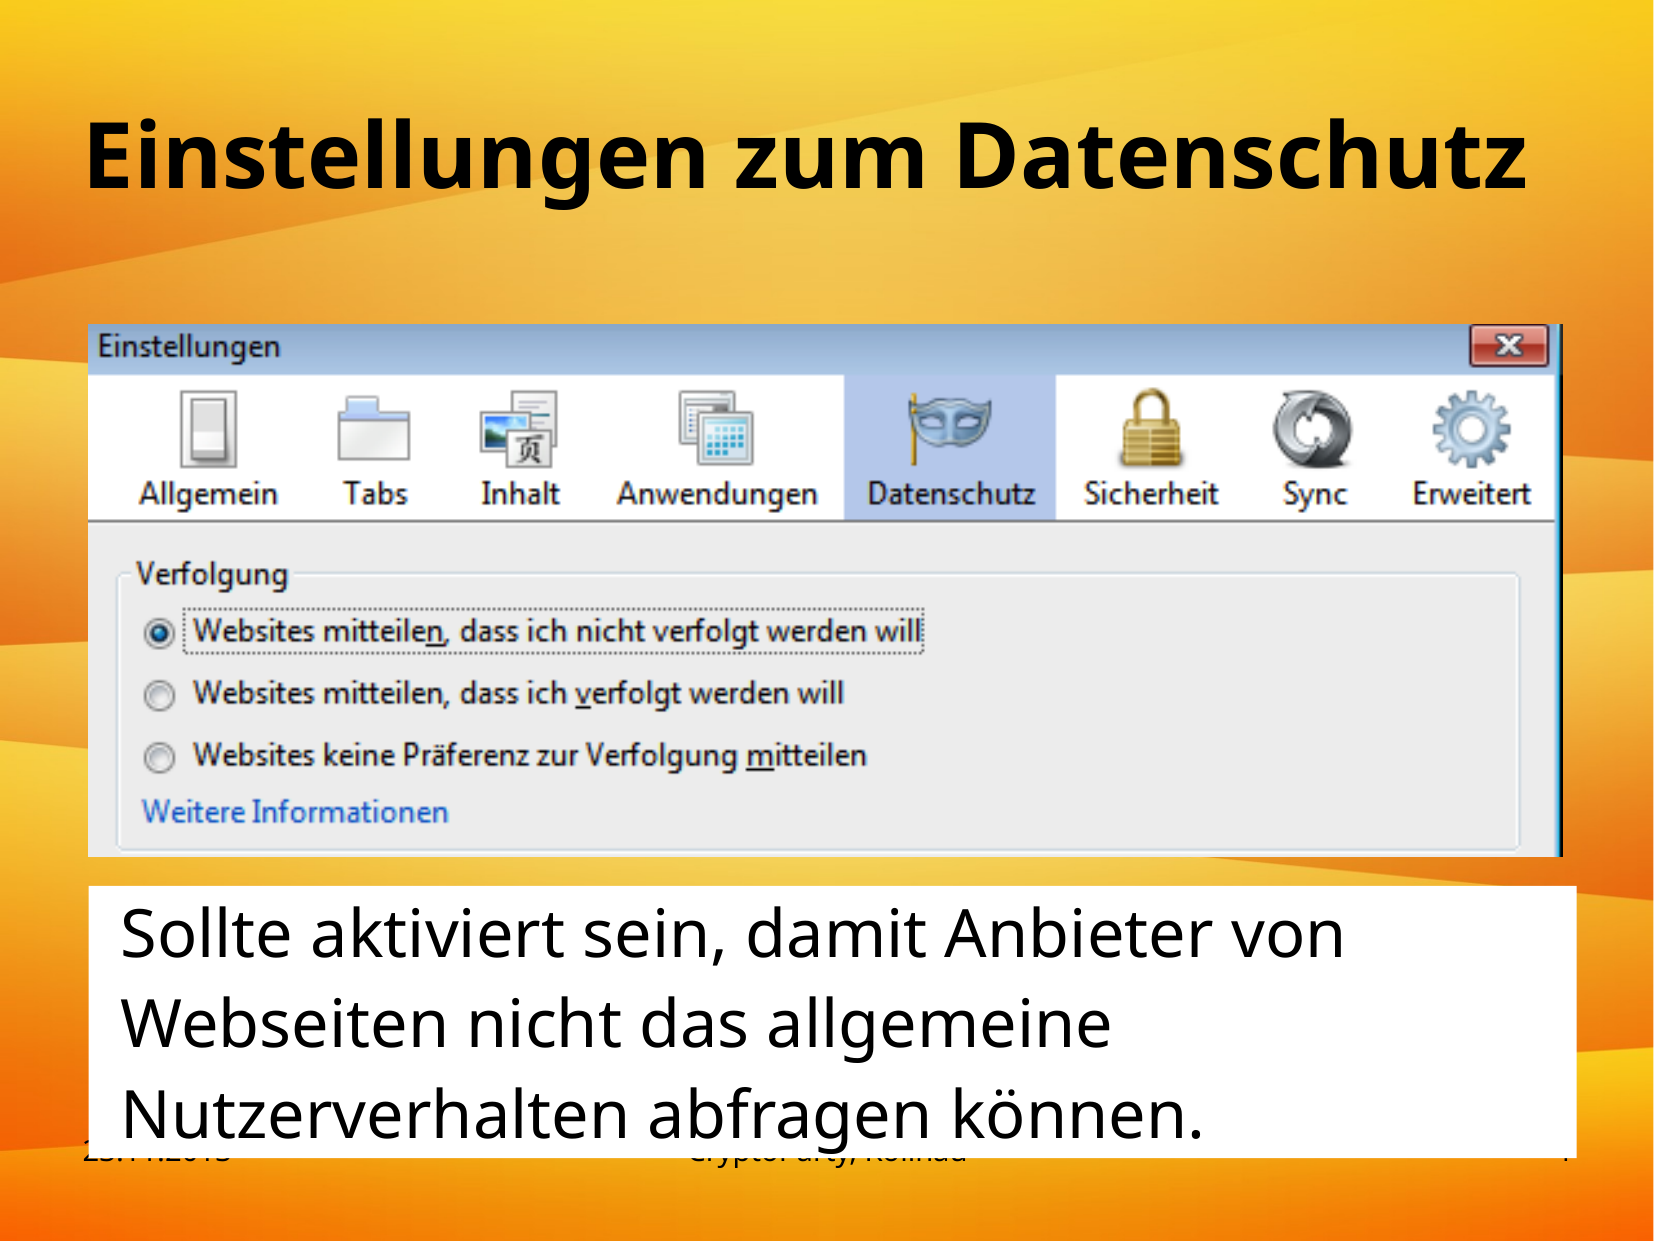

# Einstellungen zum Datenschutz
Sollte aktiviert sein, damit Anbieter von Webseiten nicht das allgemeine Nutzerverhalten abfragen können.
23.11.2013
CryptoParty, Kollnau
4